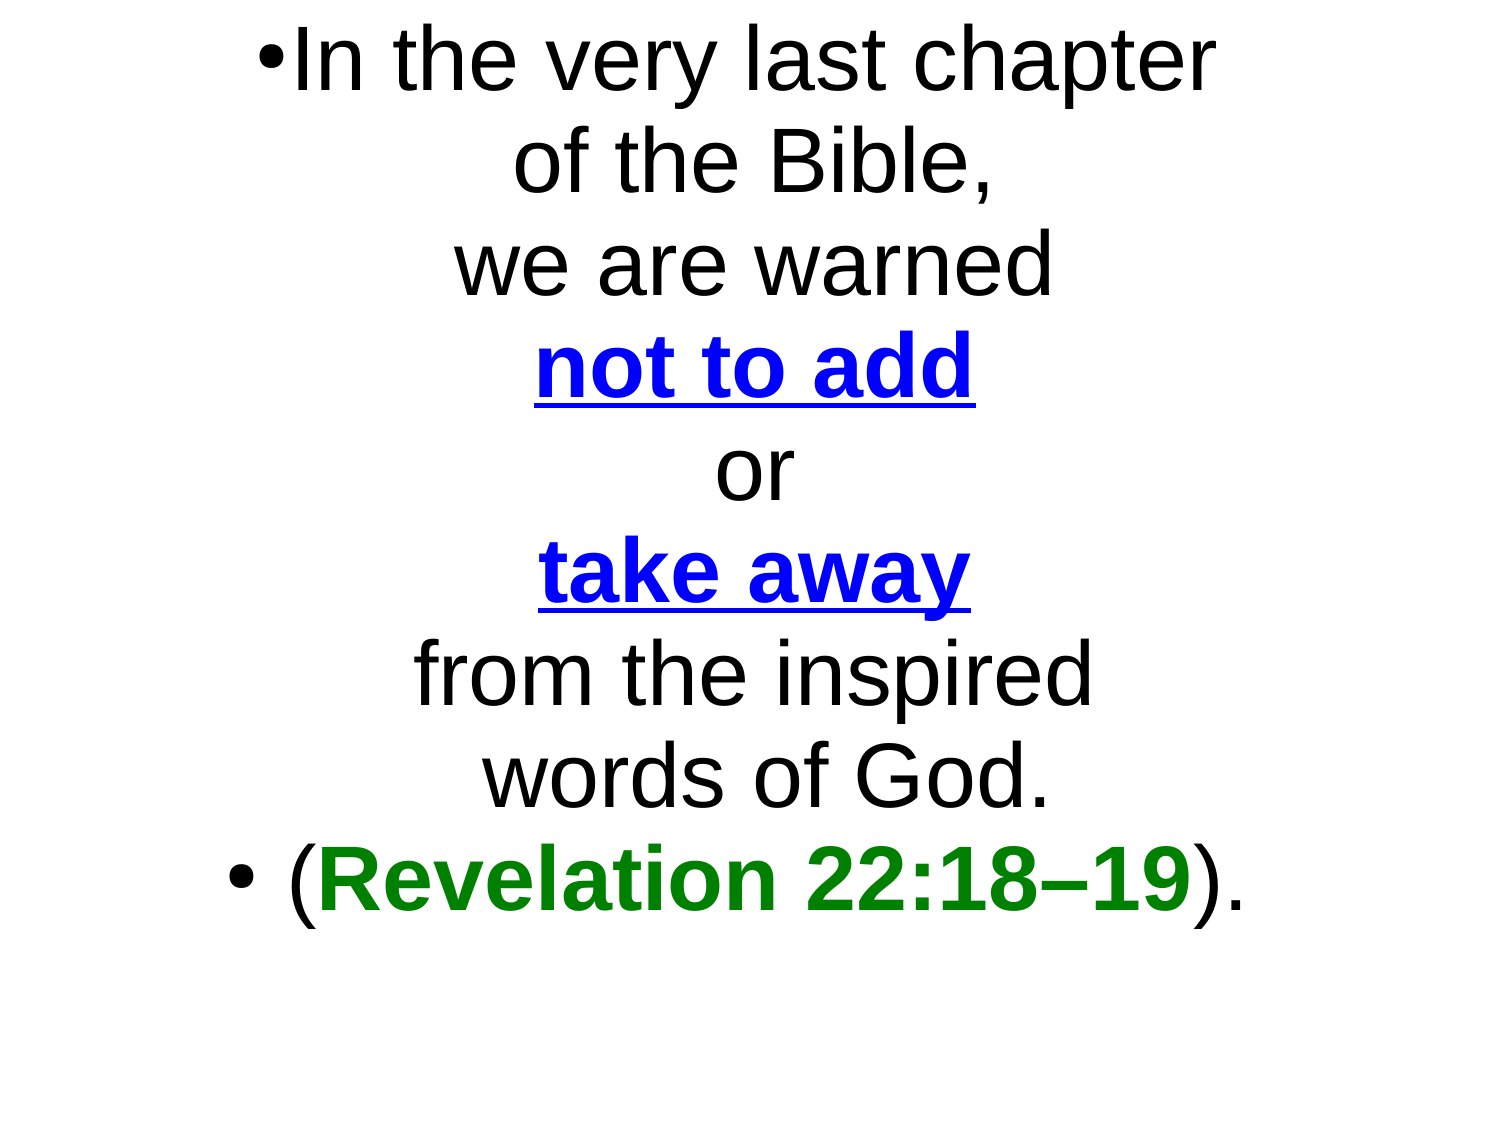

In the very last chapter
of the Bible,
we are warned
not to add
or
take away
from the inspired
words of God.
 (Revelation 22:18–19).